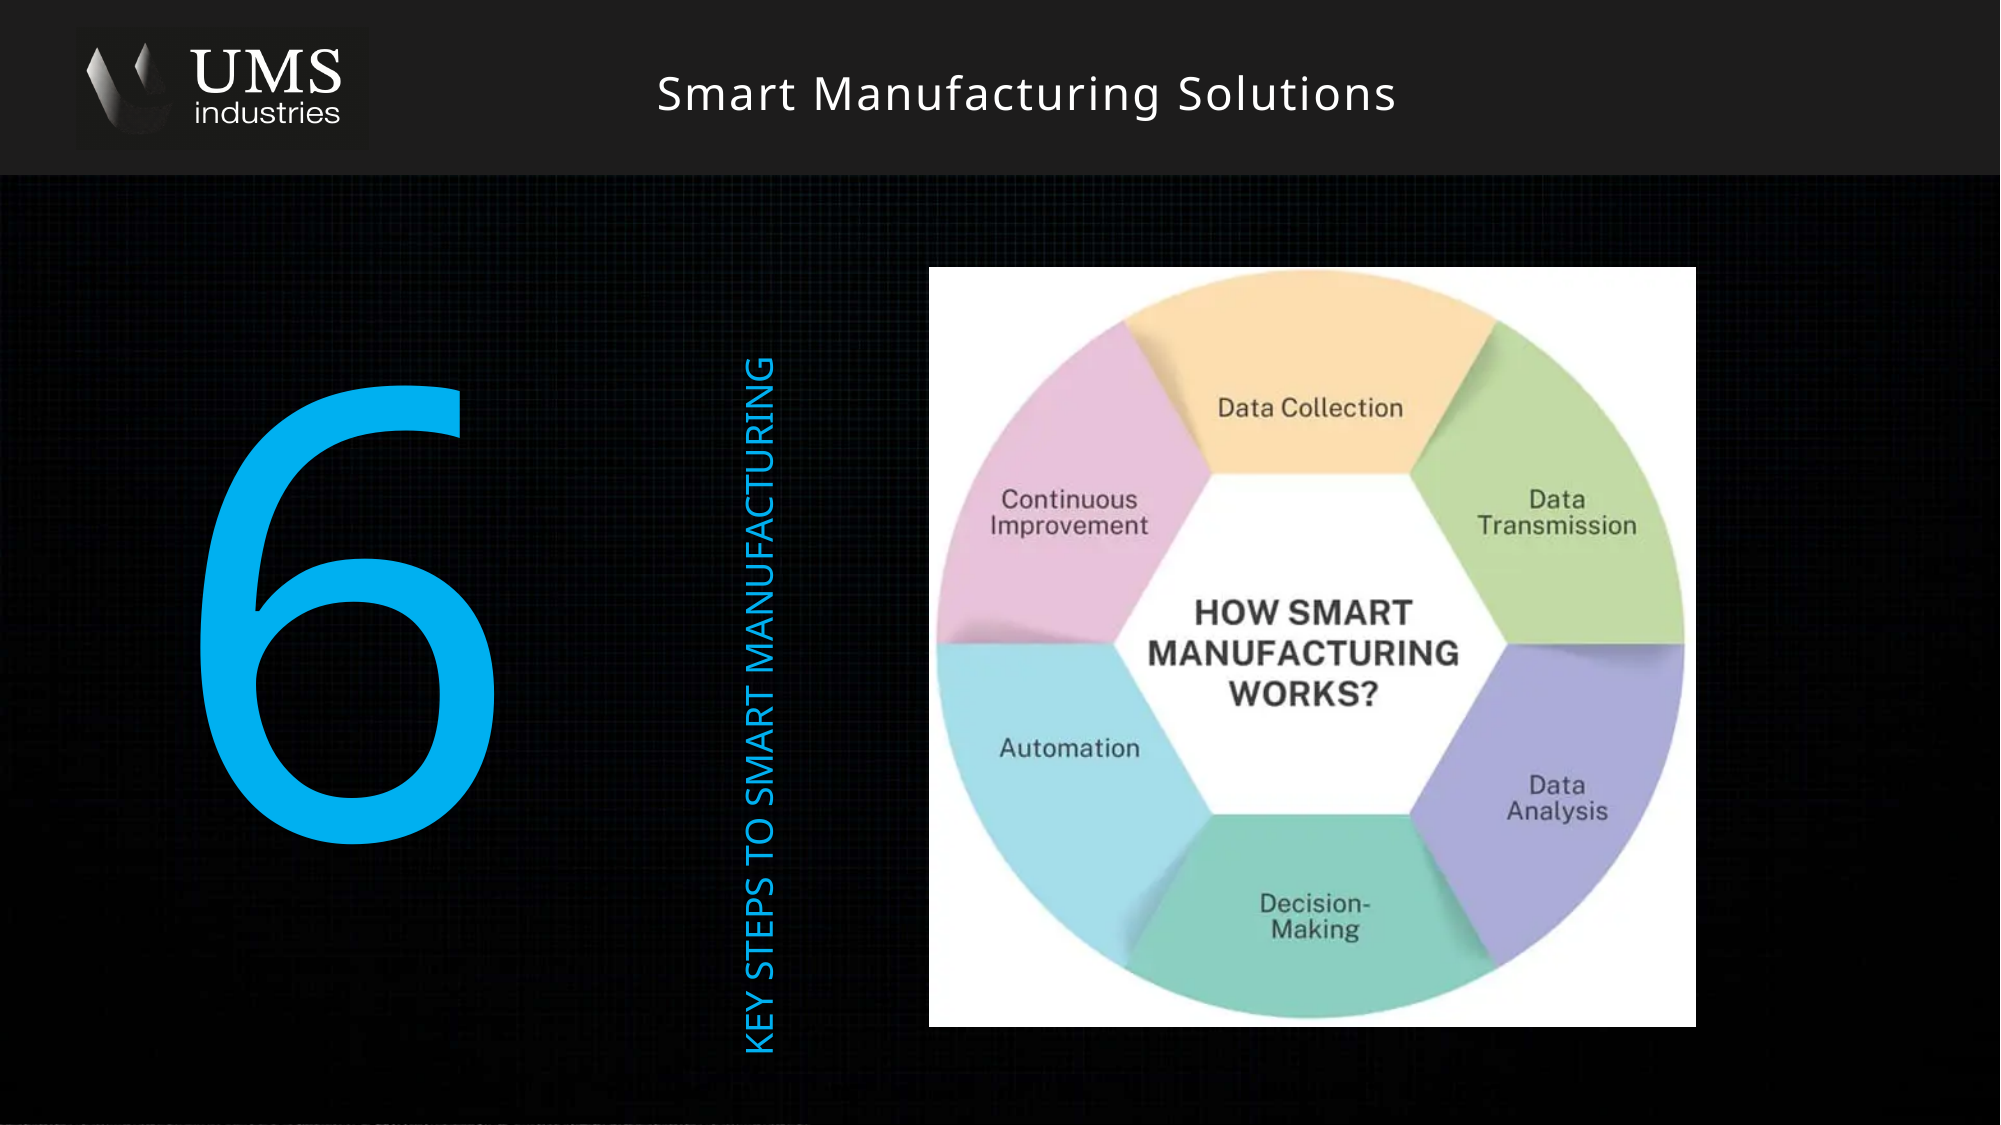

Smart Manufacturing Solutions
6
KEY STEPS TO SMART MANUFACTURING